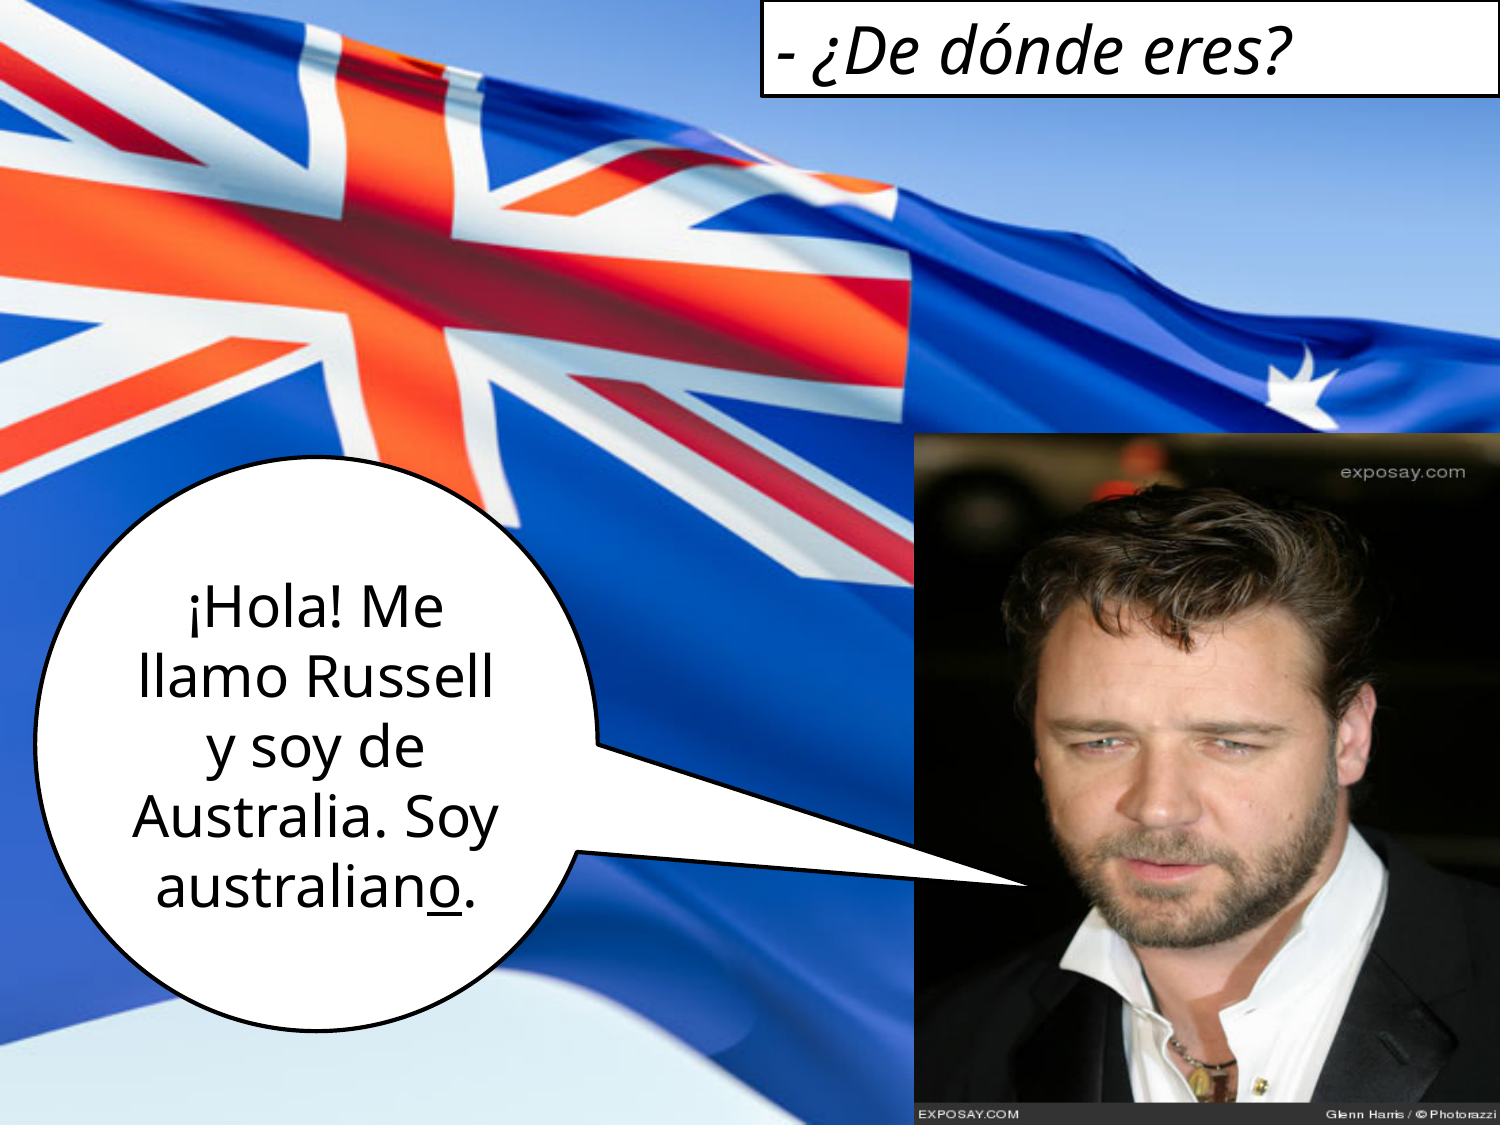

- ¿De dónde eres?
¡Hola! Me llamo Russell y soy de Australia. Soy australiano.